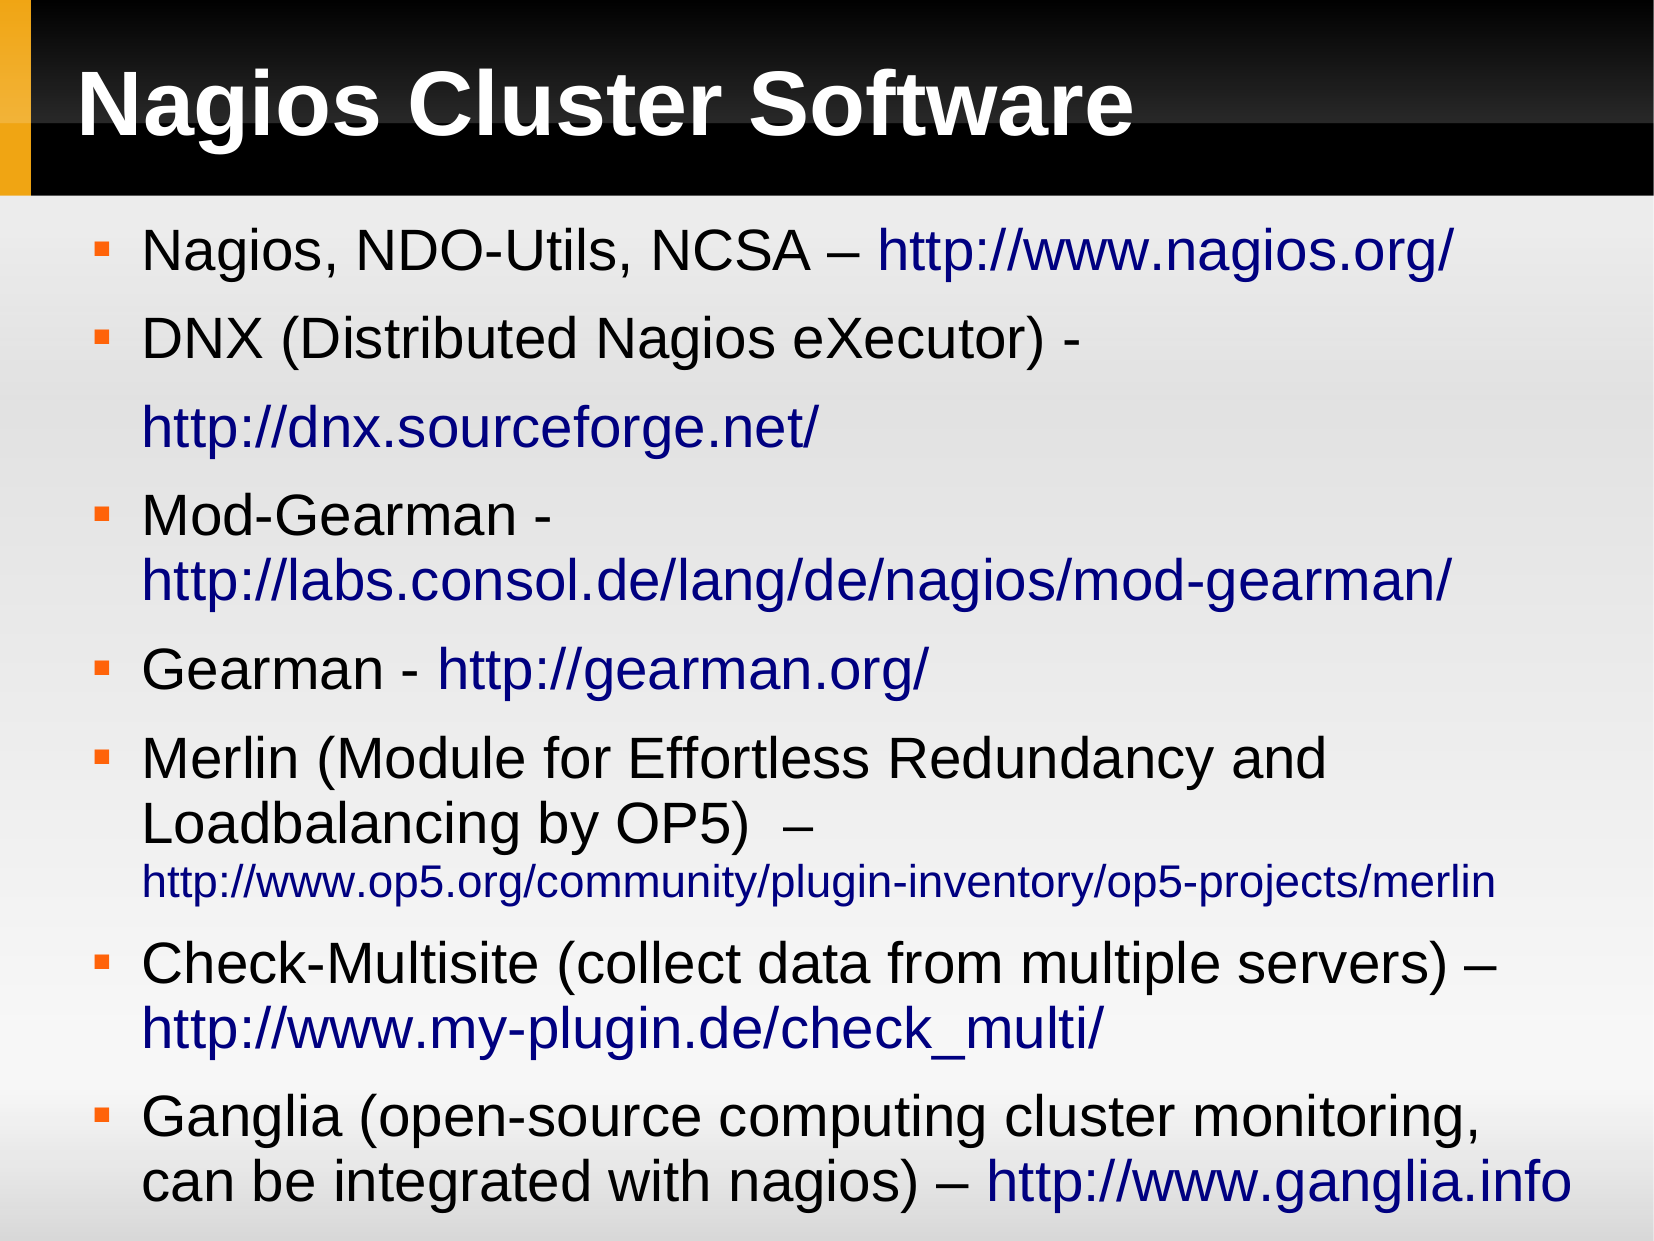

# Nagios Cluster Software
Nagios, NDO-Utils, NCSA – http://www.nagios.org/
DNX (Distributed Nagios eXecutor) -
http://dnx.sourceforge.net/
Mod-Gearman - http://labs.consol.de/lang/de/nagios/mod-gearman/
Gearman - http://gearman.org/
Merlin (Module for Effortless Redundancy and Loadbalancing by OP5) – http://www.op5.org/community/plugin-inventory/op5-projects/merlin
Check-Multisite (collect data from multiple servers) – http://www.my-plugin.de/check_multi/
Ganglia (open-source computing cluster monitoring, can be integrated with nagios) – http://www.ganglia.info